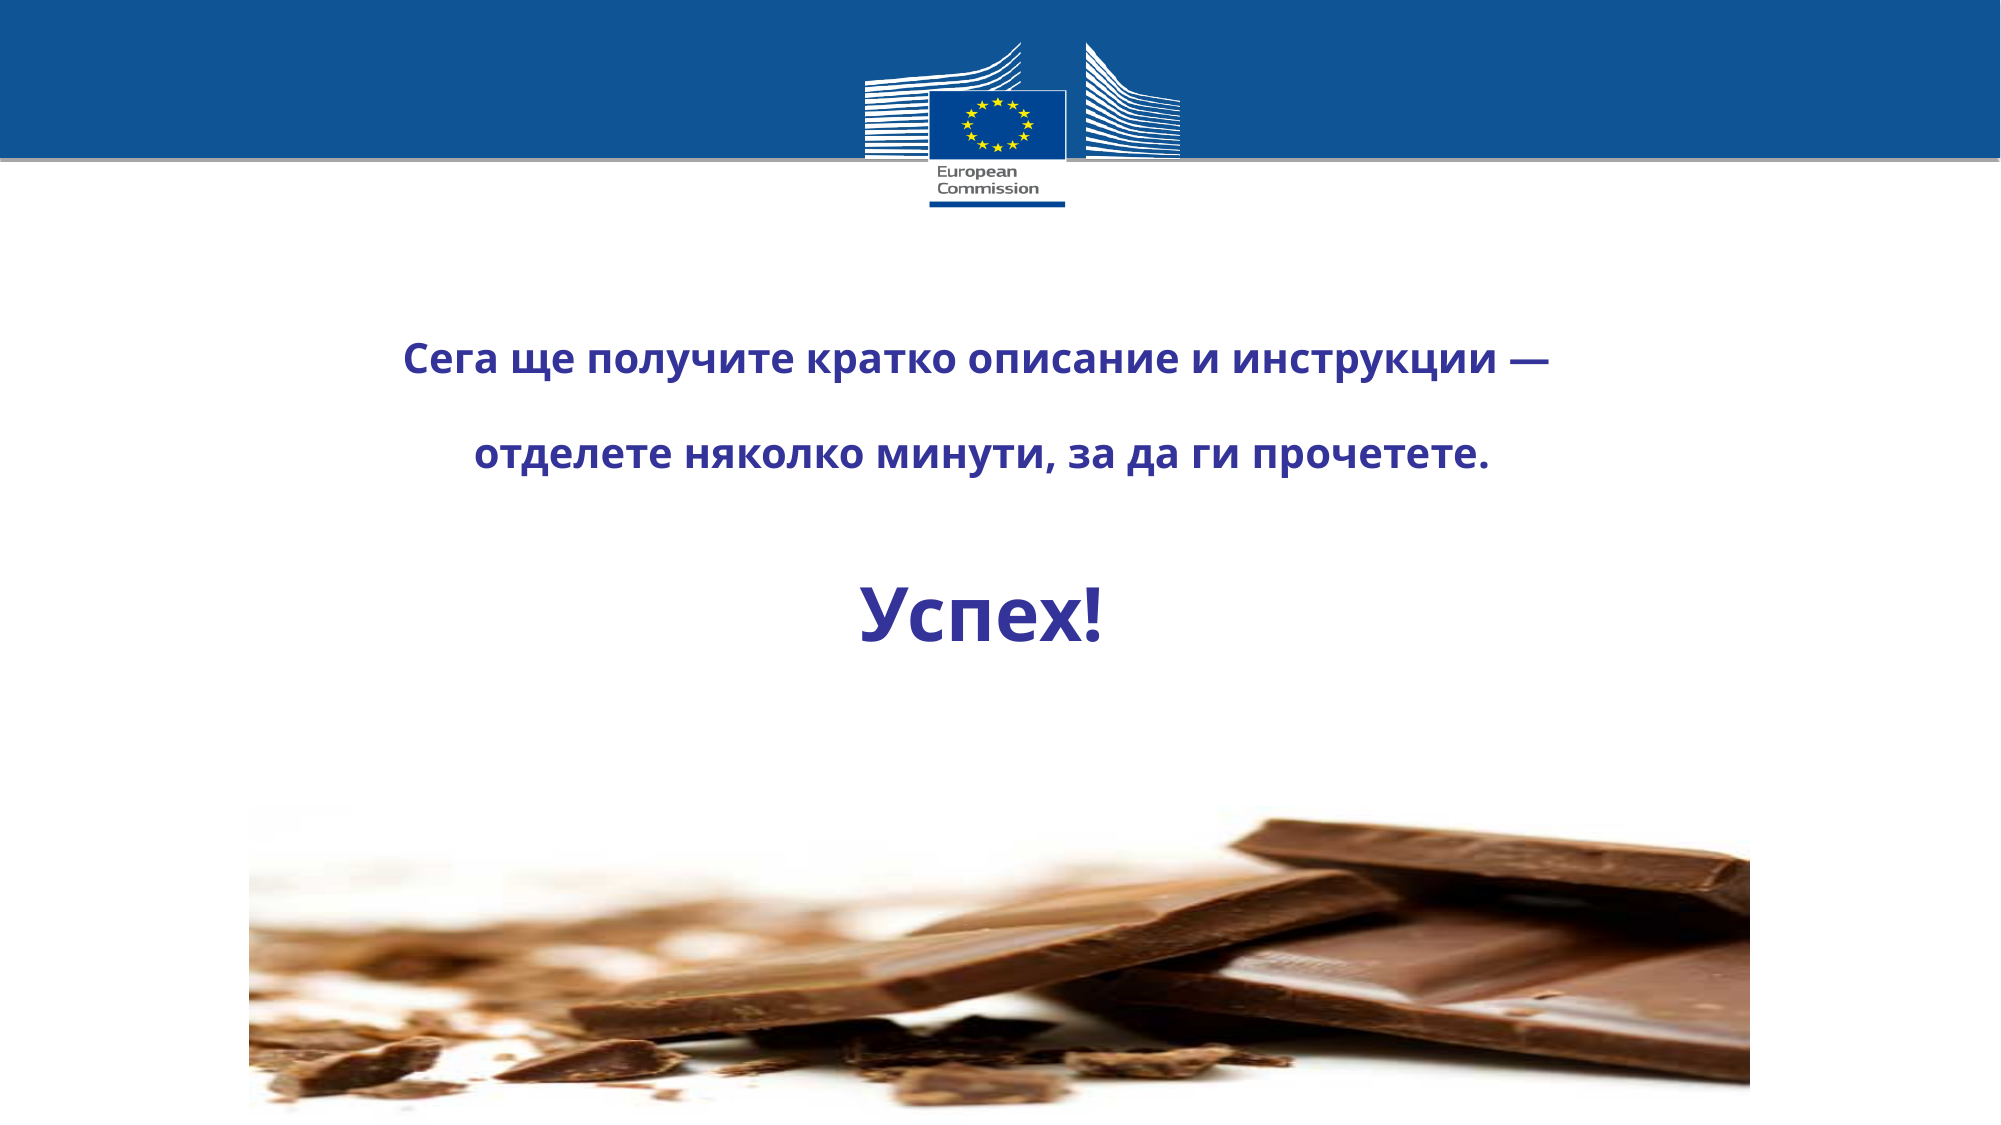

Сега ще получите кратко описание и инструкции —
отделете няколко минути, за да ги прочетете.
Успех!